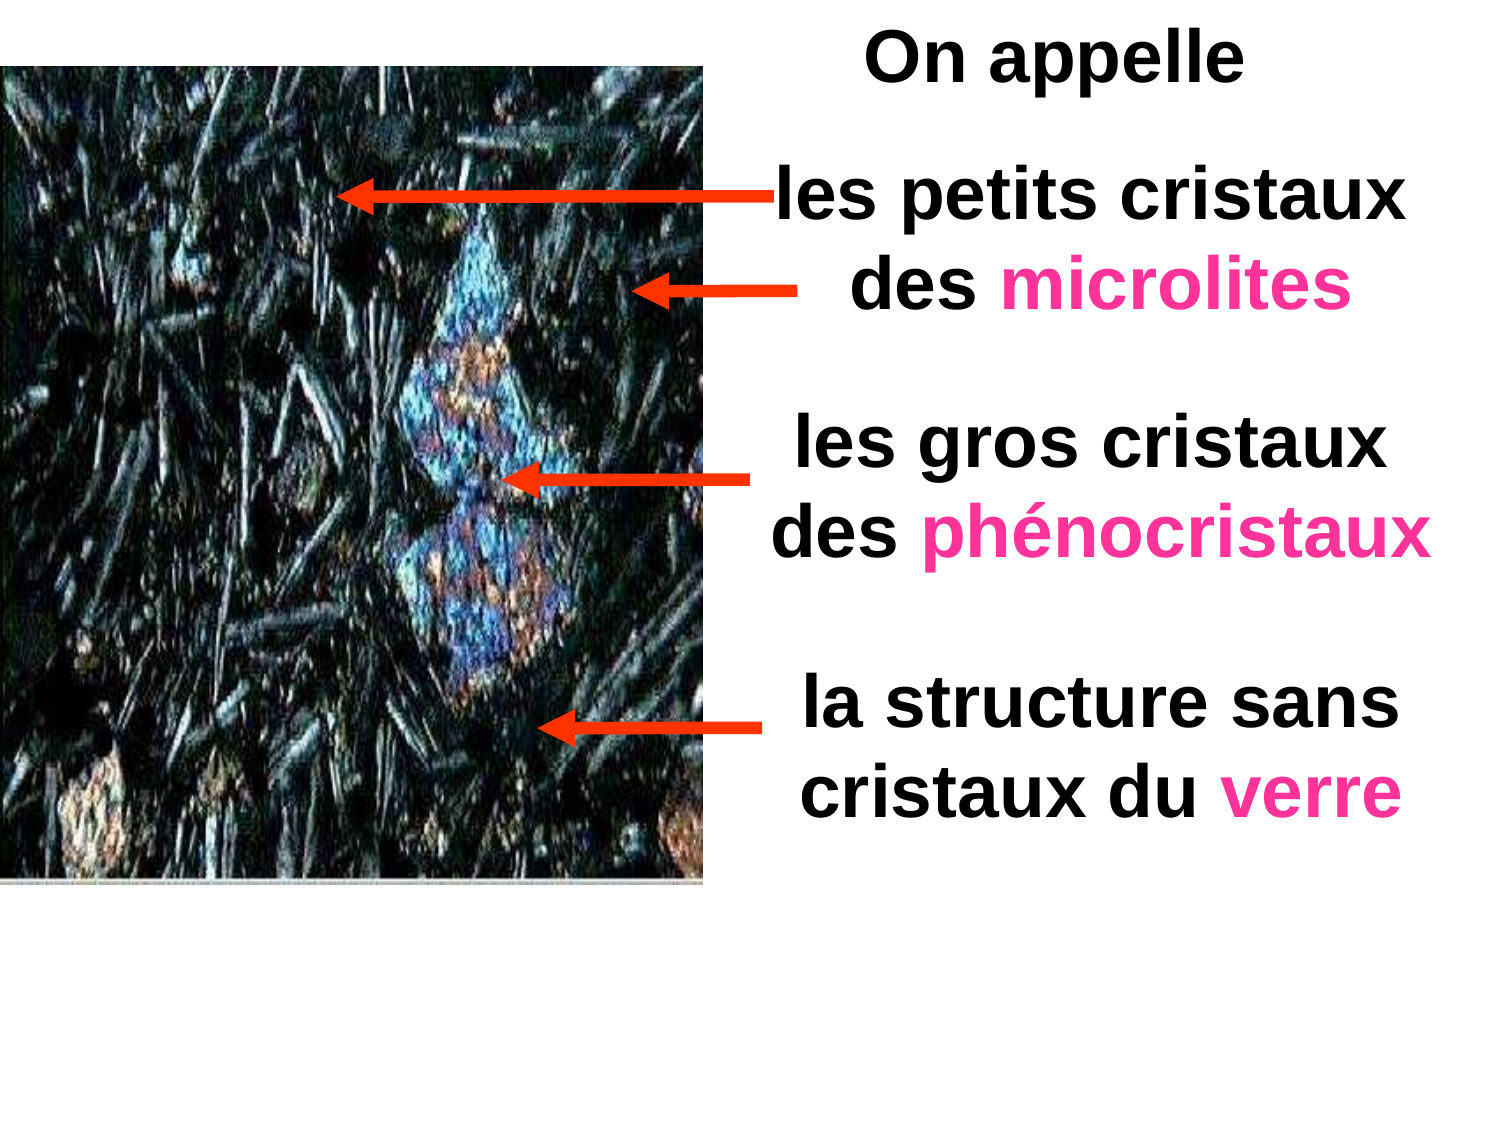

On appelle
les petits cristaux
des microlites
les gros cristaux
des phénocristaux
la structure sans cristaux du verre